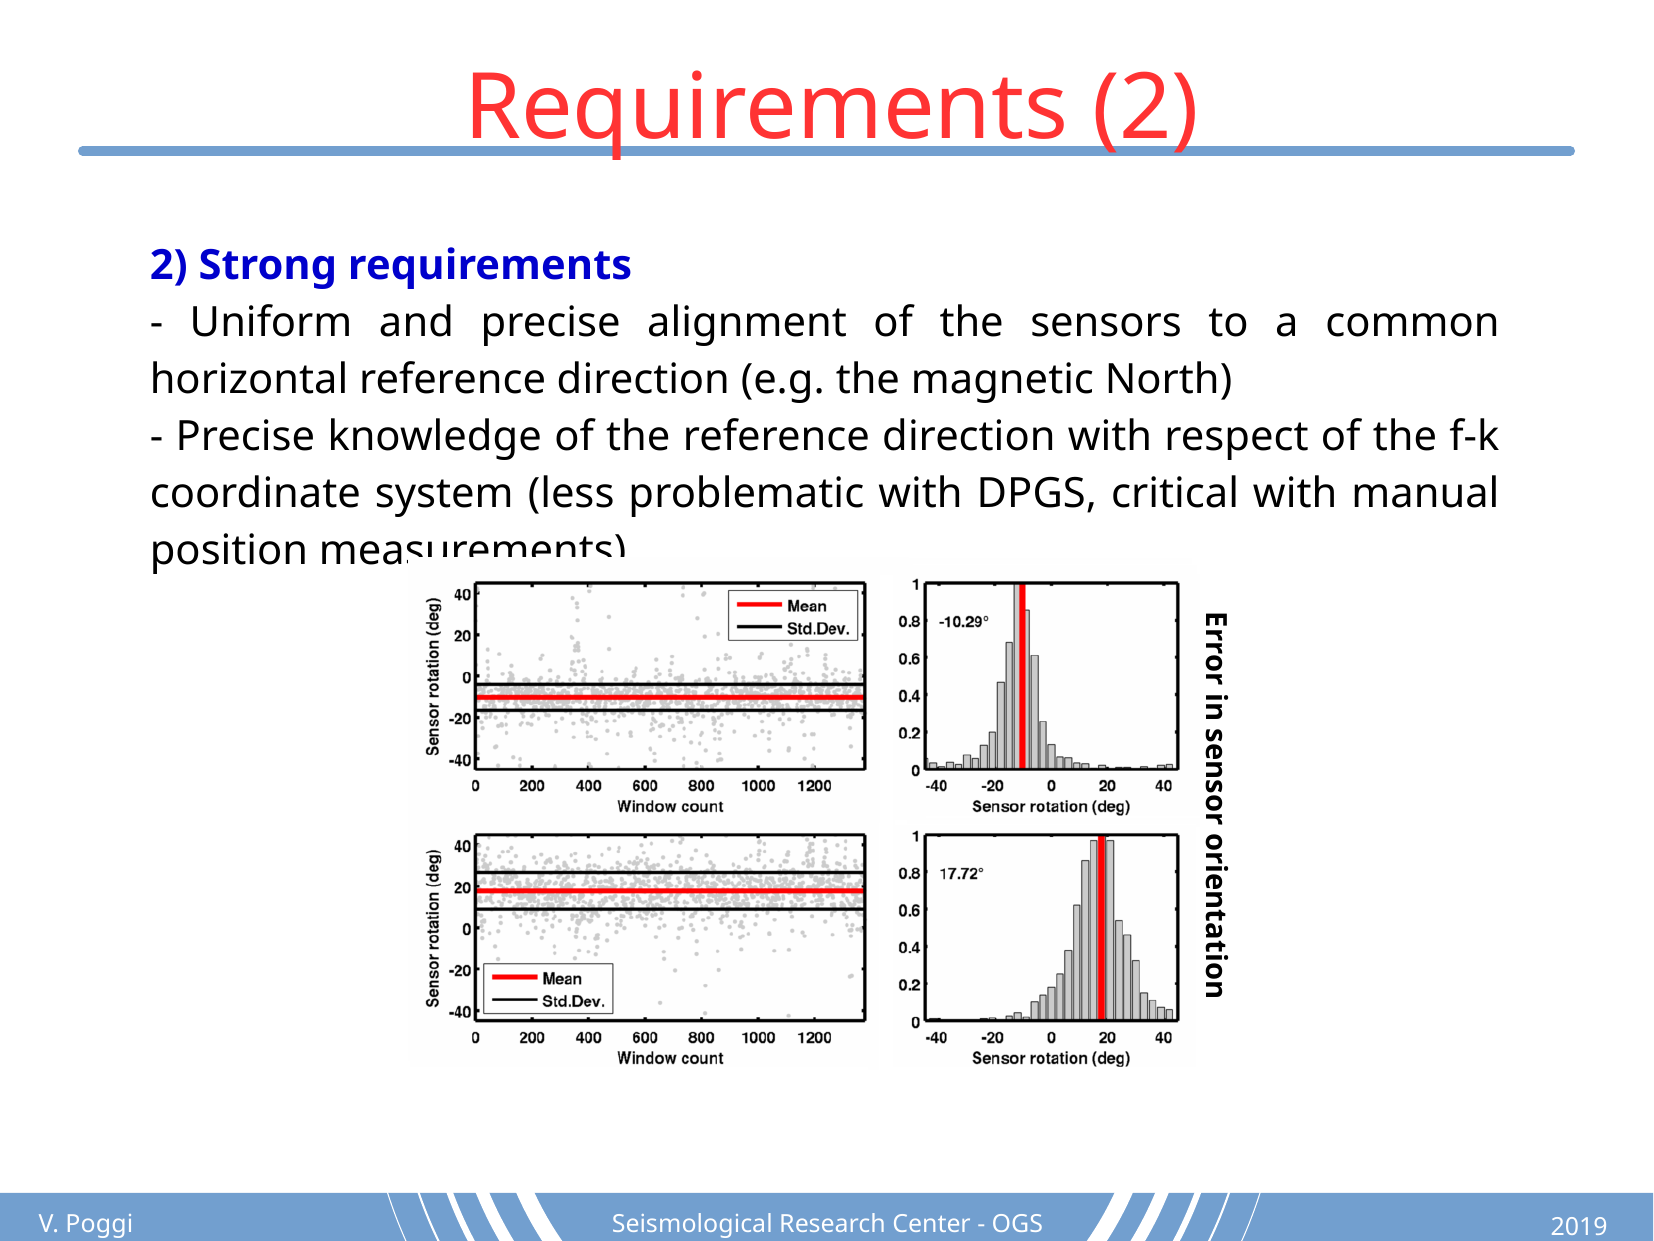

Requirements (2)
2) Strong requirements
- Uniform and precise alignment of the sensors to a common horizontal reference direction (e.g. the magnetic North)
- Precise knowledge of the reference direction with respect of the f-k coordinate system (less problematic with DPGS, critical with manual position measurements)
Error in sensor orientation